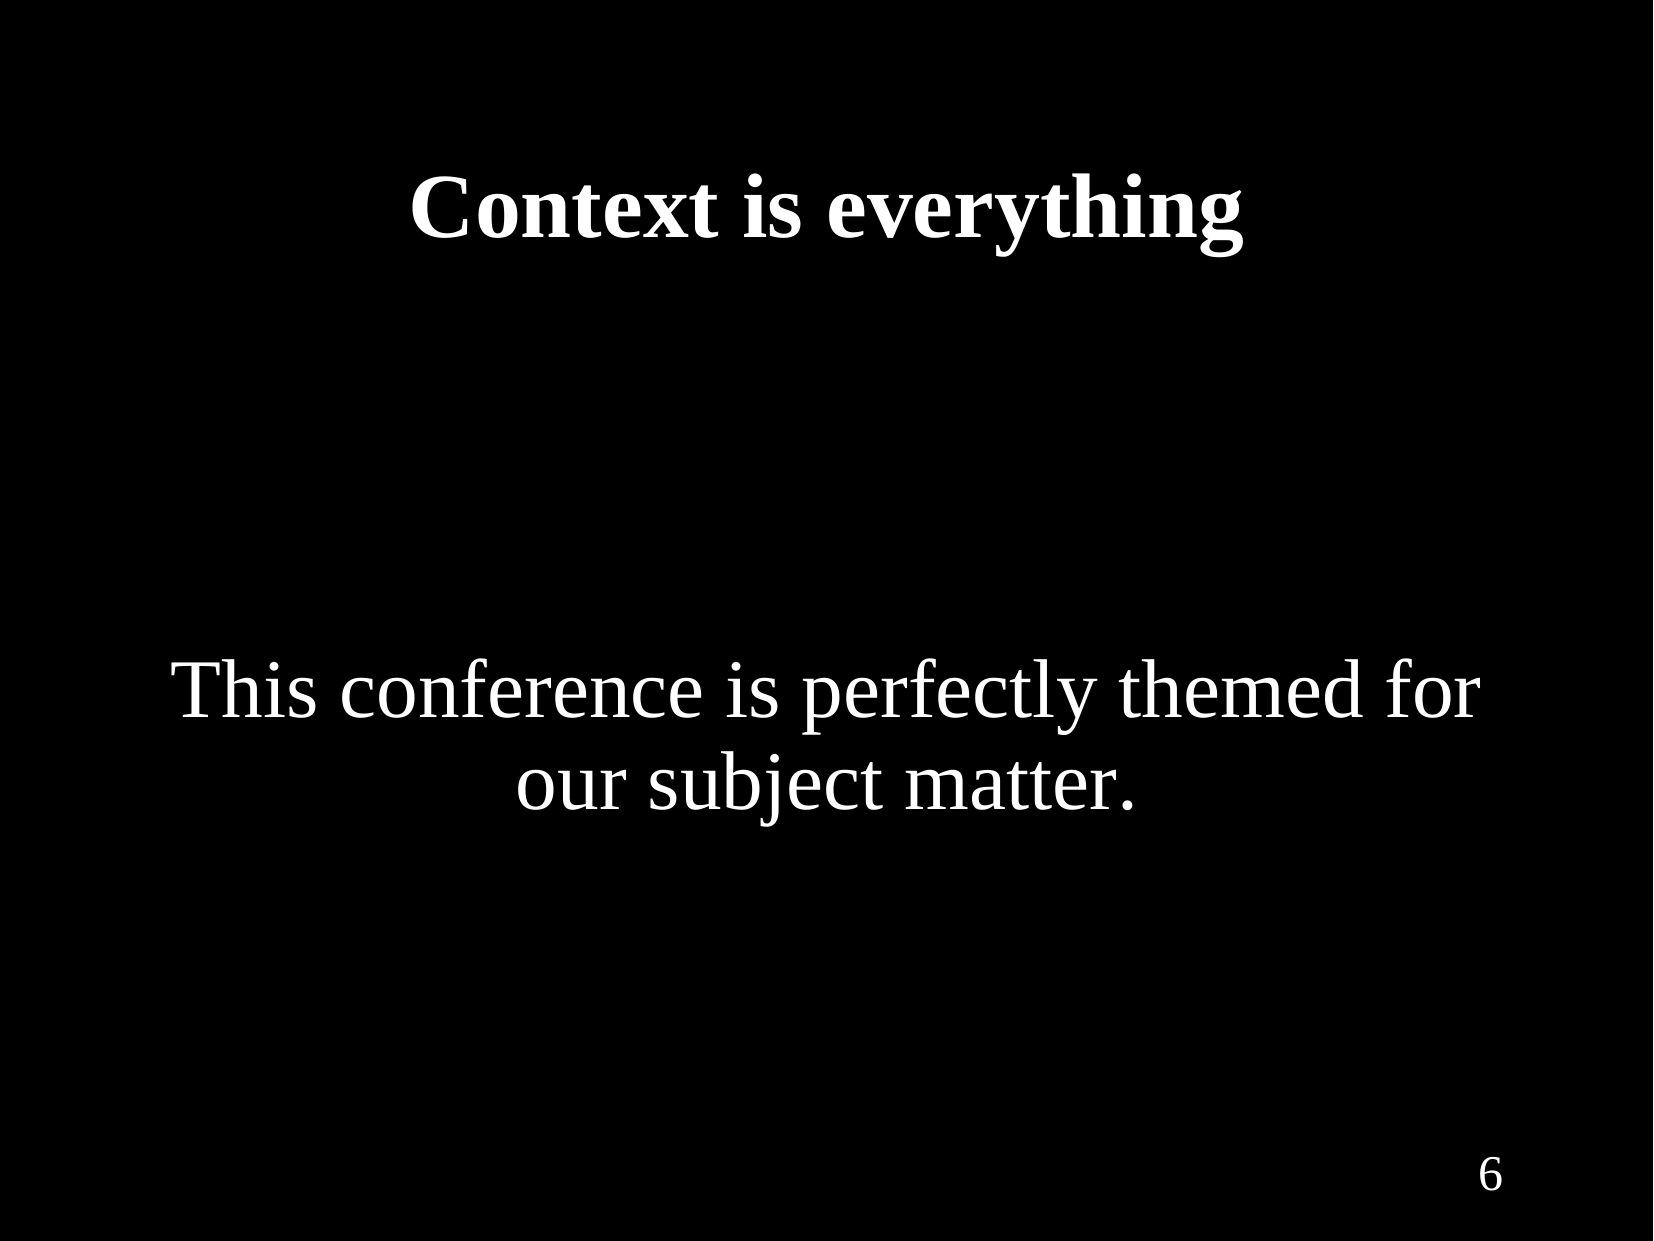

# Context is everything
This conference is perfectly themed for our subject matter.